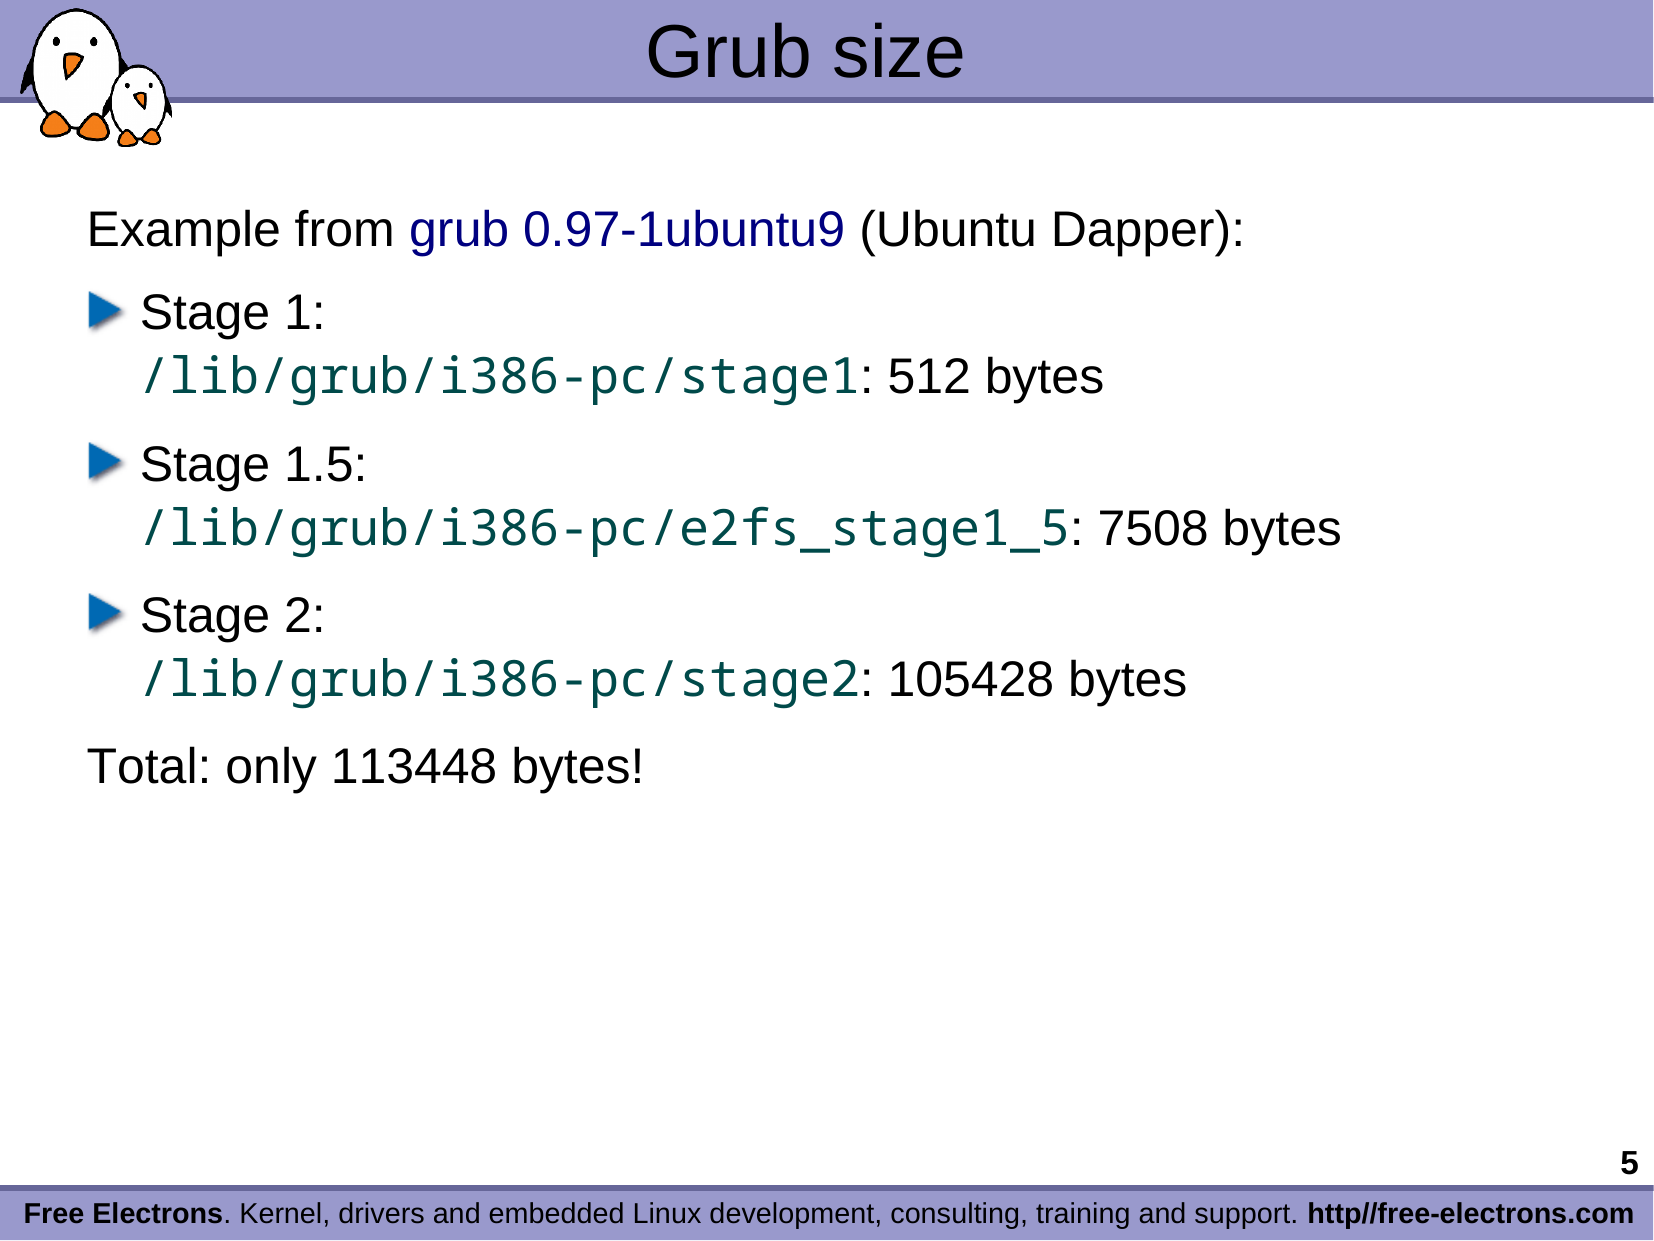

# Grub size
Example from grub 0.97-1ubuntu9 (Ubuntu Dapper):
Stage 1:
/lib/grub/i386-pc/stage1: 512 bytes
Stage 1.5:
/lib/grub/i386-pc/e2fs_stage1_5: 7508 bytes
Stage 2:
/lib/grub/i386-pc/stage2: 105428 bytes
Total: only 113448 bytes!